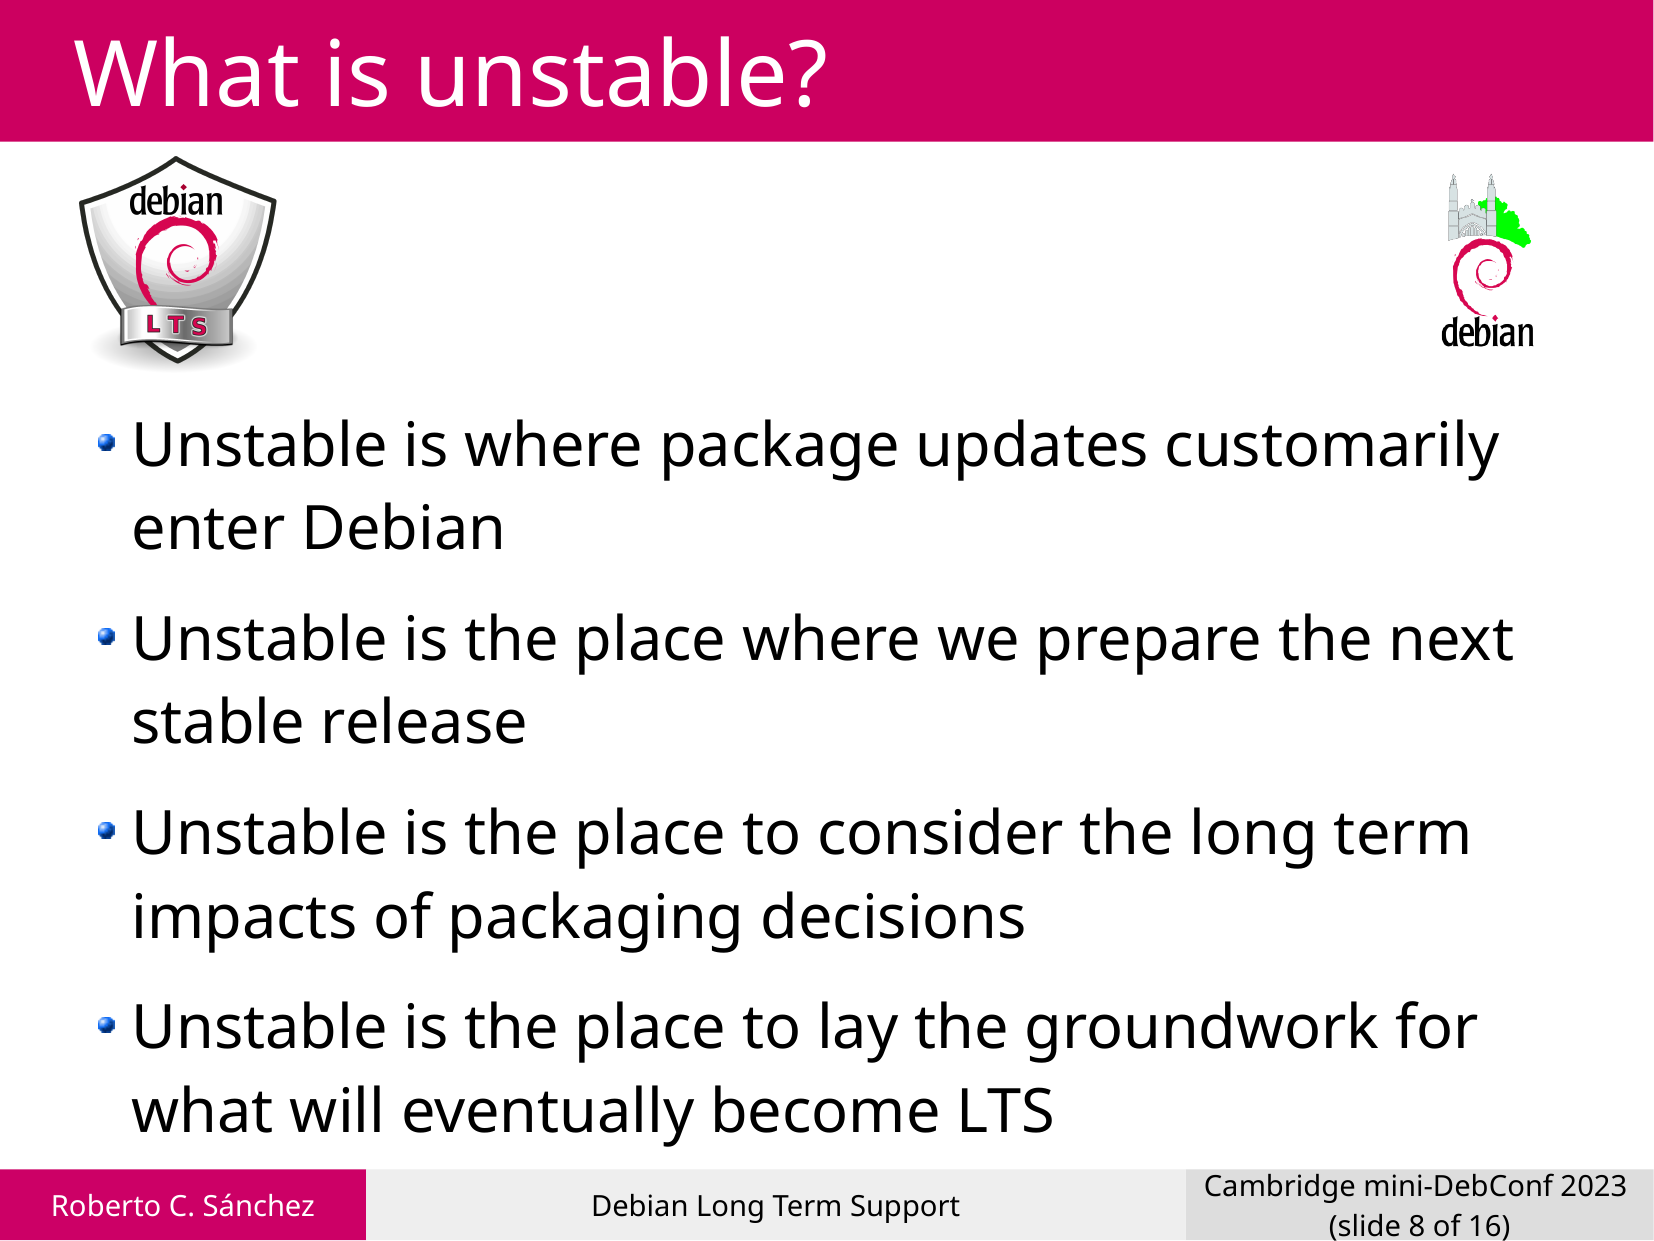

# What is unstable?
Unstable is where package updates customarily enter Debian
Unstable is the place where we prepare the next stable release
Unstable is the place to consider the long term impacts of packaging decisions
Unstable is the place to lay the groundwork for what will eventually become LTS
07.08.17
8